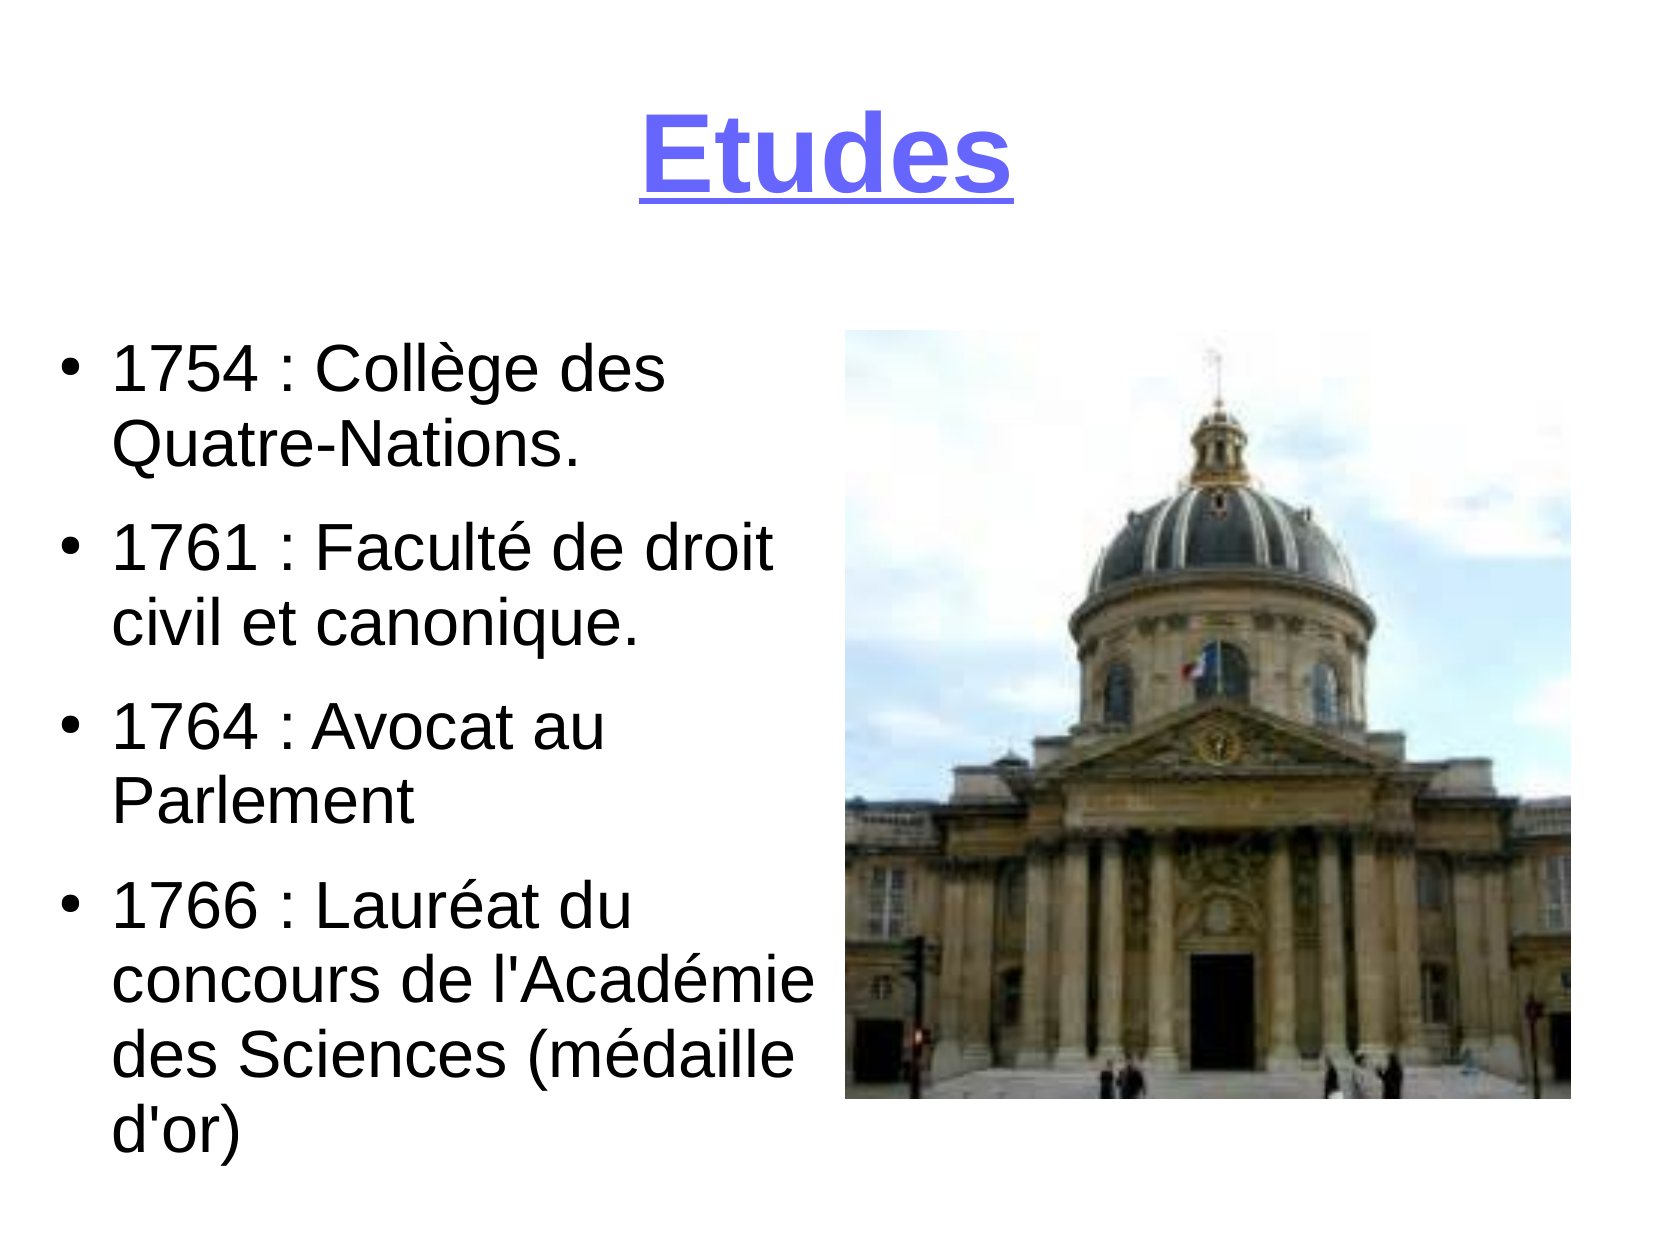

# Etudes
1754 : Collège des Quatre-Nations.
1761 : Faculté de droit civil et canonique.
1764 : Avocat au Parlement
1766 : Lauréat du concours de l'Académie des Sciences (médaille d'or)